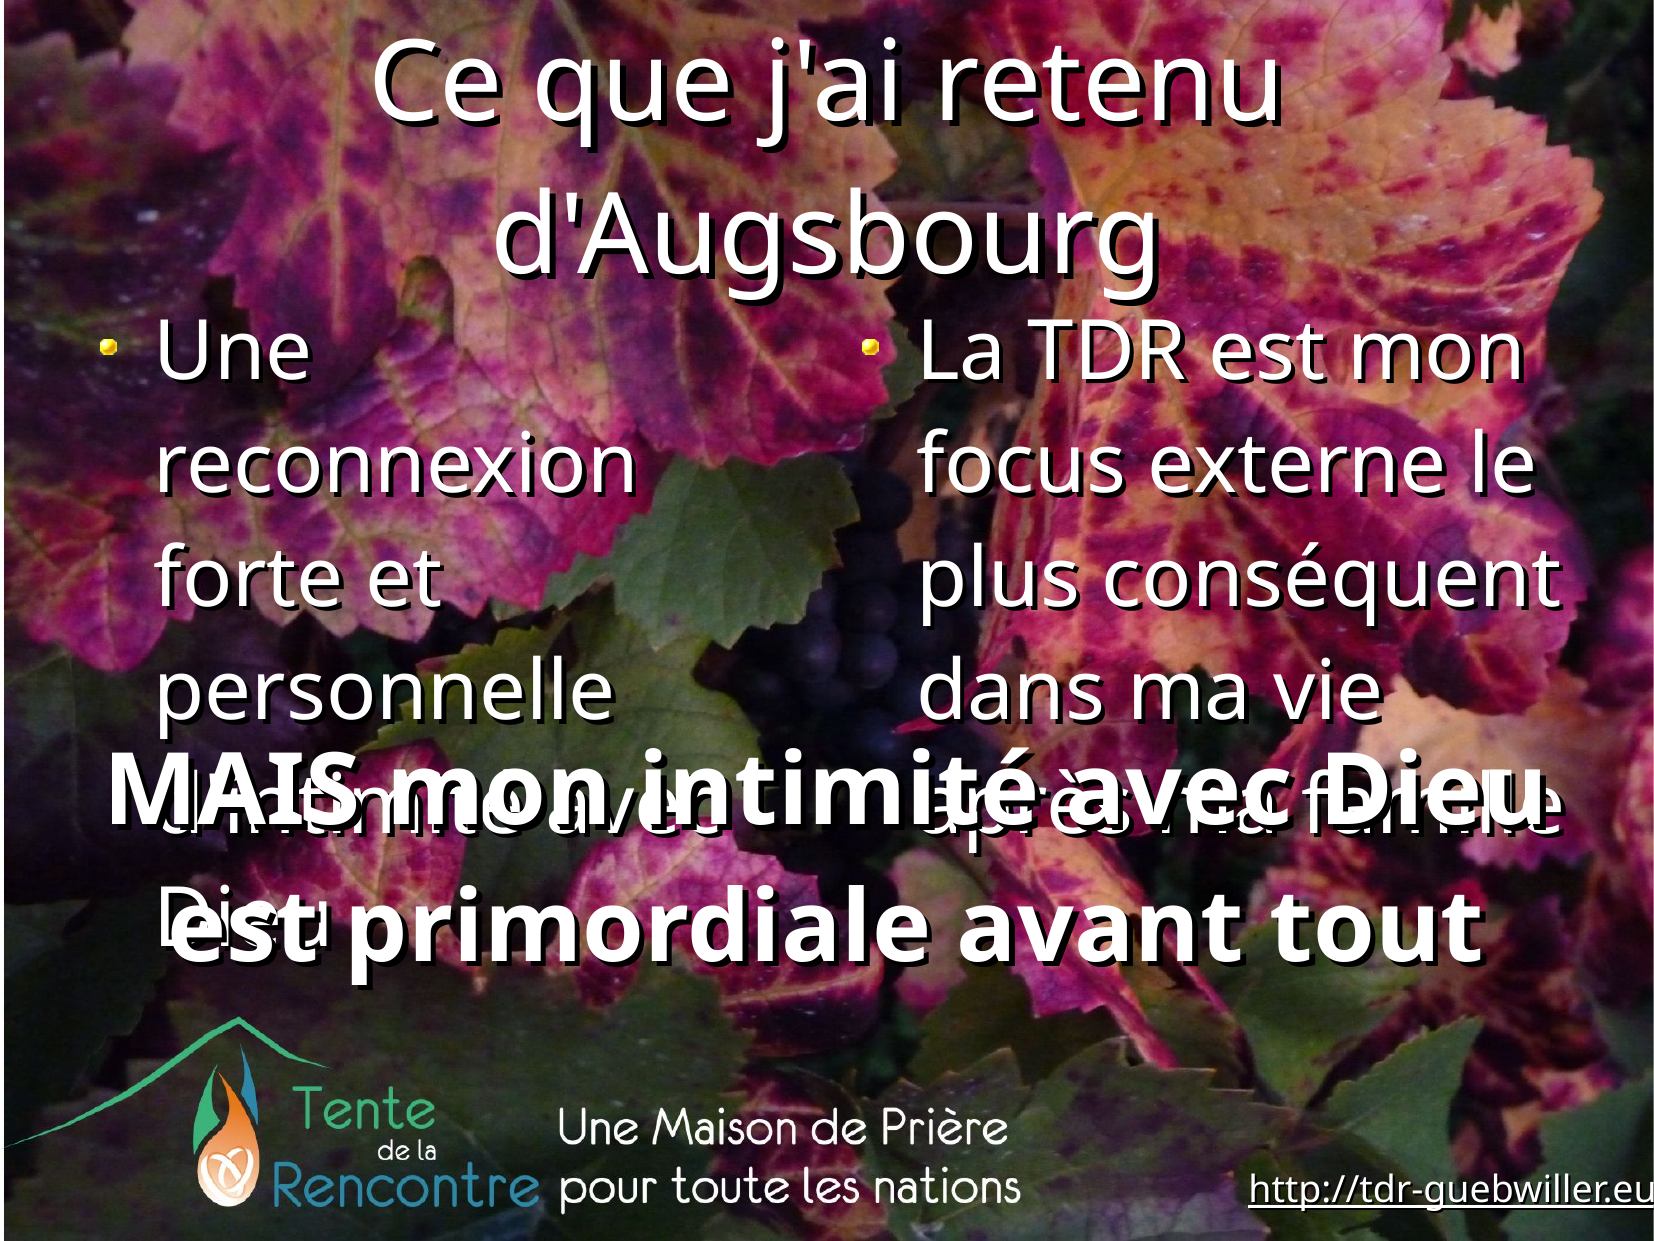

# Ce que j'ai retenu d'Augsbourg
Une reconnexion forte et personnelle d'intimité avec Dieu
La TDR est mon focus externe le plus conséquent dans ma vie après ma famille
MAIS mon intimité avec Dieu est primordiale avant tout